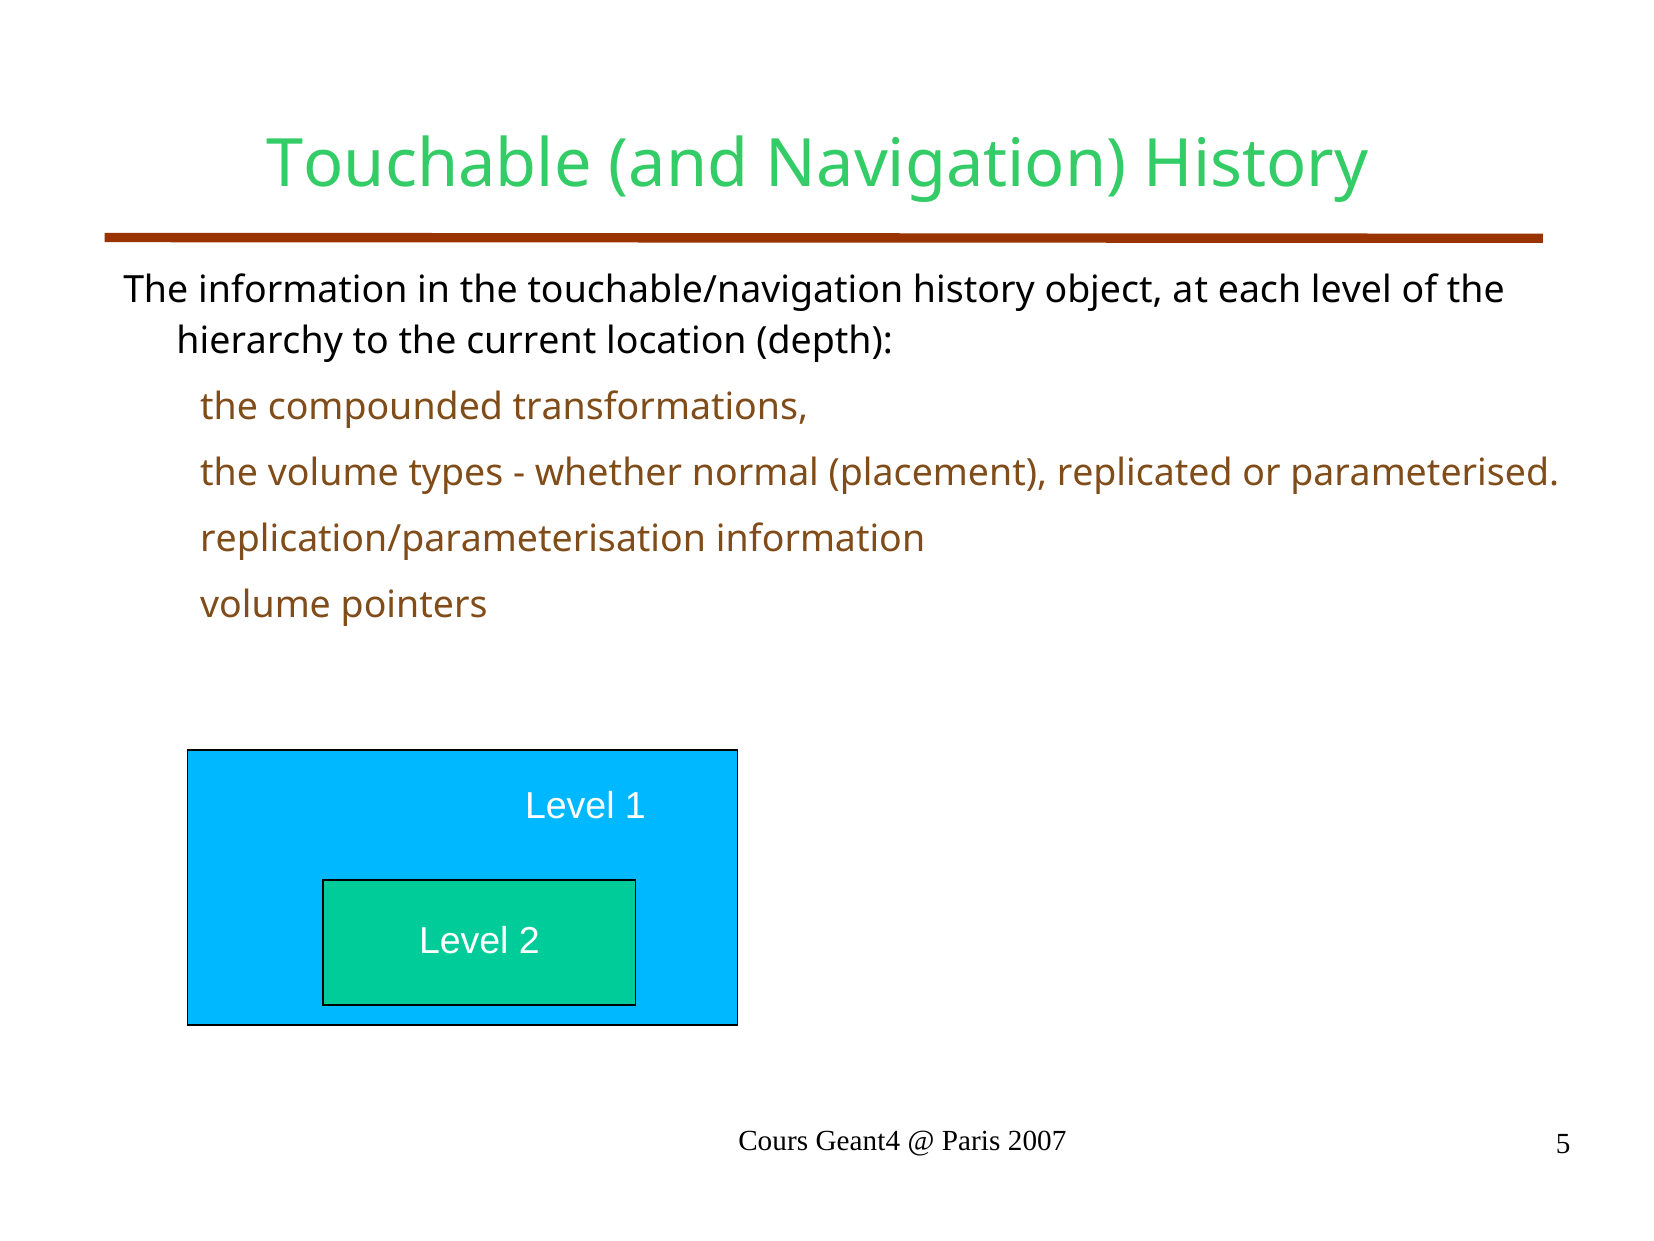

# Touchable (and Navigation) History
The information in the touchable/navigation history object, at each level of the hierarchy to the current location (depth):
the compounded transformations,
the volume types - whether normal (placement), replicated or parameterised.
replication/parameterisation information
volume pointers
Level 1
Level 2
Cours Geant4 @ Paris 2007
5